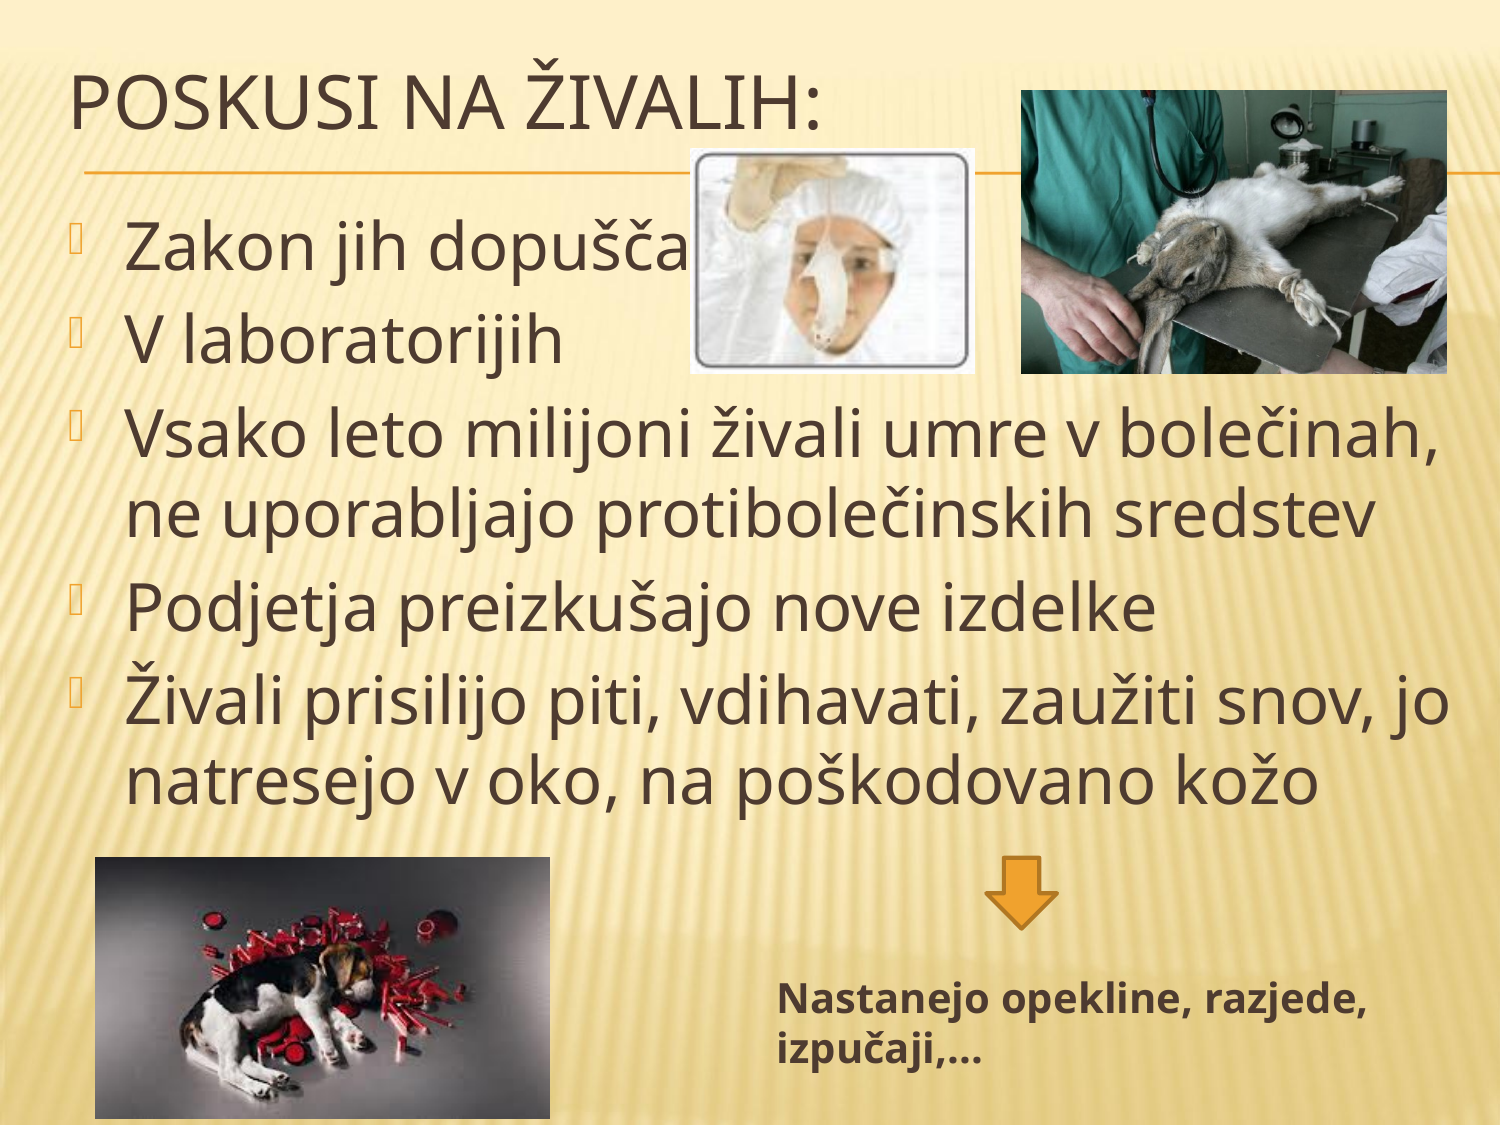

# Poskusi na živalih:
Zakon jih dopušča
V laboratorijih
Vsako leto milijoni živali umre v bolečinah, ne uporabljajo protibolečinskih sredstev
Podjetja preizkušajo nove izdelke
Živali prisilijo piti, vdihavati, zaužiti snov, jo natresejo v oko, na poškodovano kožo
Nastanejo opekline, razjede, izpučaji,...